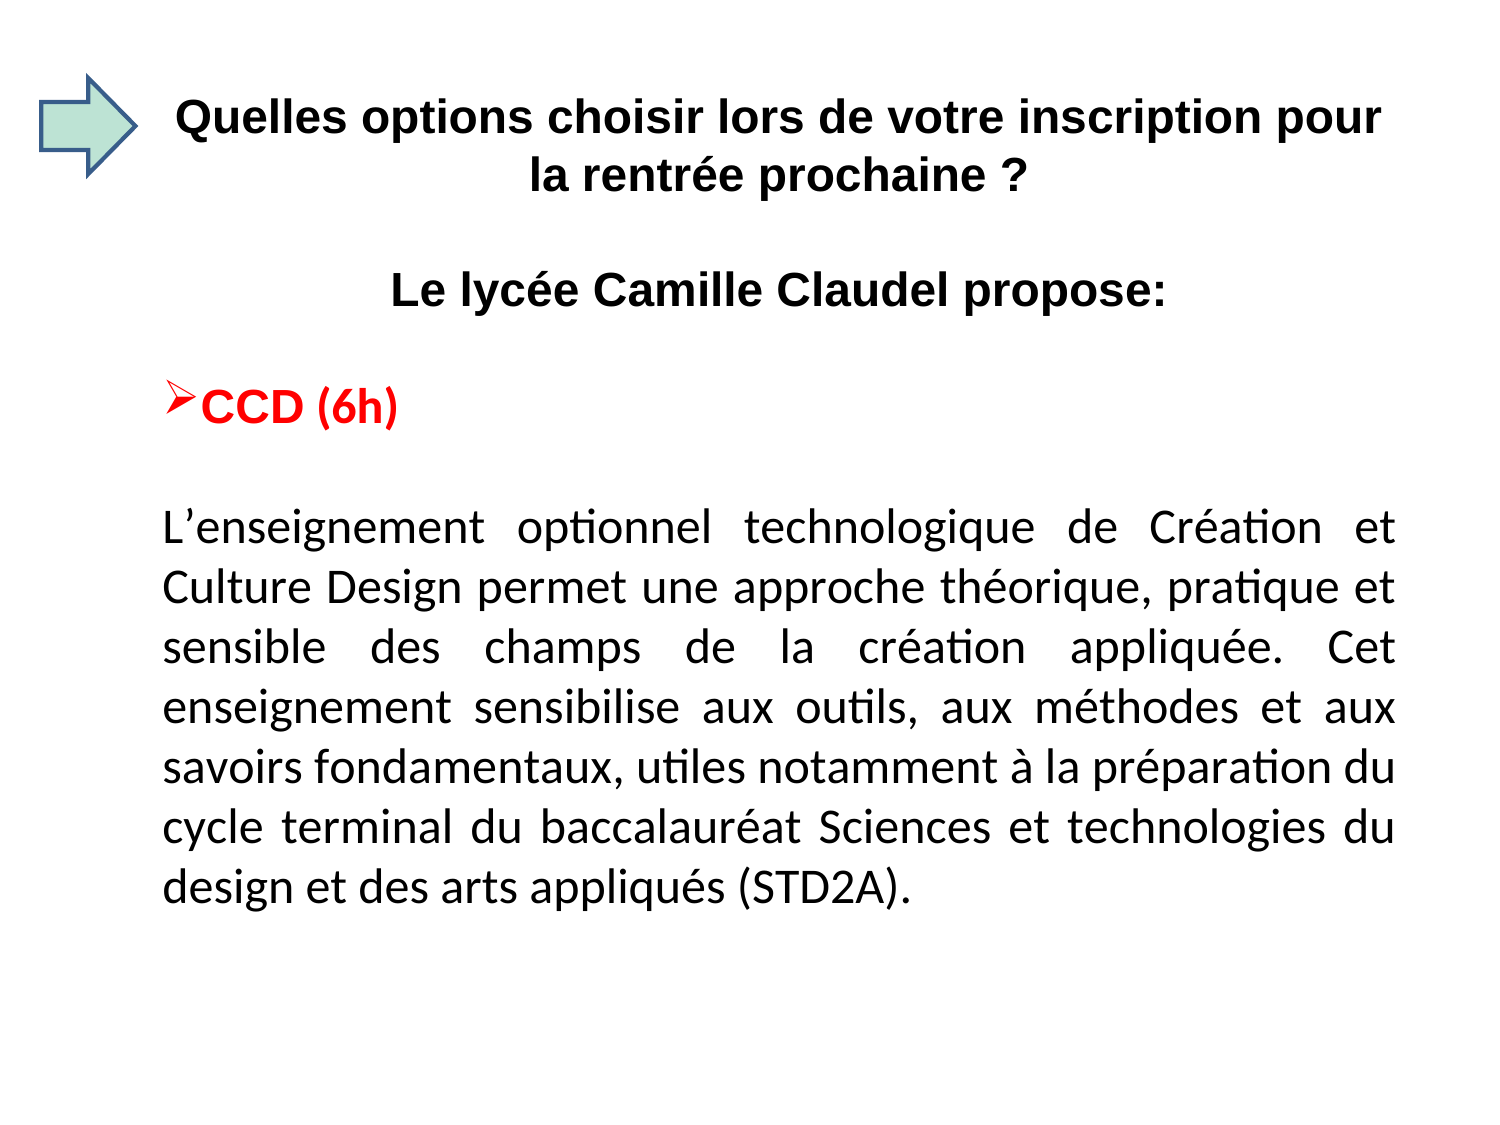

Quelles options choisir lors de votre inscription pour la rentrée prochaine ?
Le lycée Camille Claudel propose:
CCD (6h)
L’enseignement optionnel technologique de Création et Culture Design permet une approche théorique, pratique et sensible des champs de la création appliquée. Cet enseignement sensibilise aux outils, aux méthodes et aux savoirs fondamentaux, utiles notamment à la préparation du cycle terminal du baccalauréat Sciences et technologies du design et des arts appliqués (STD2A).